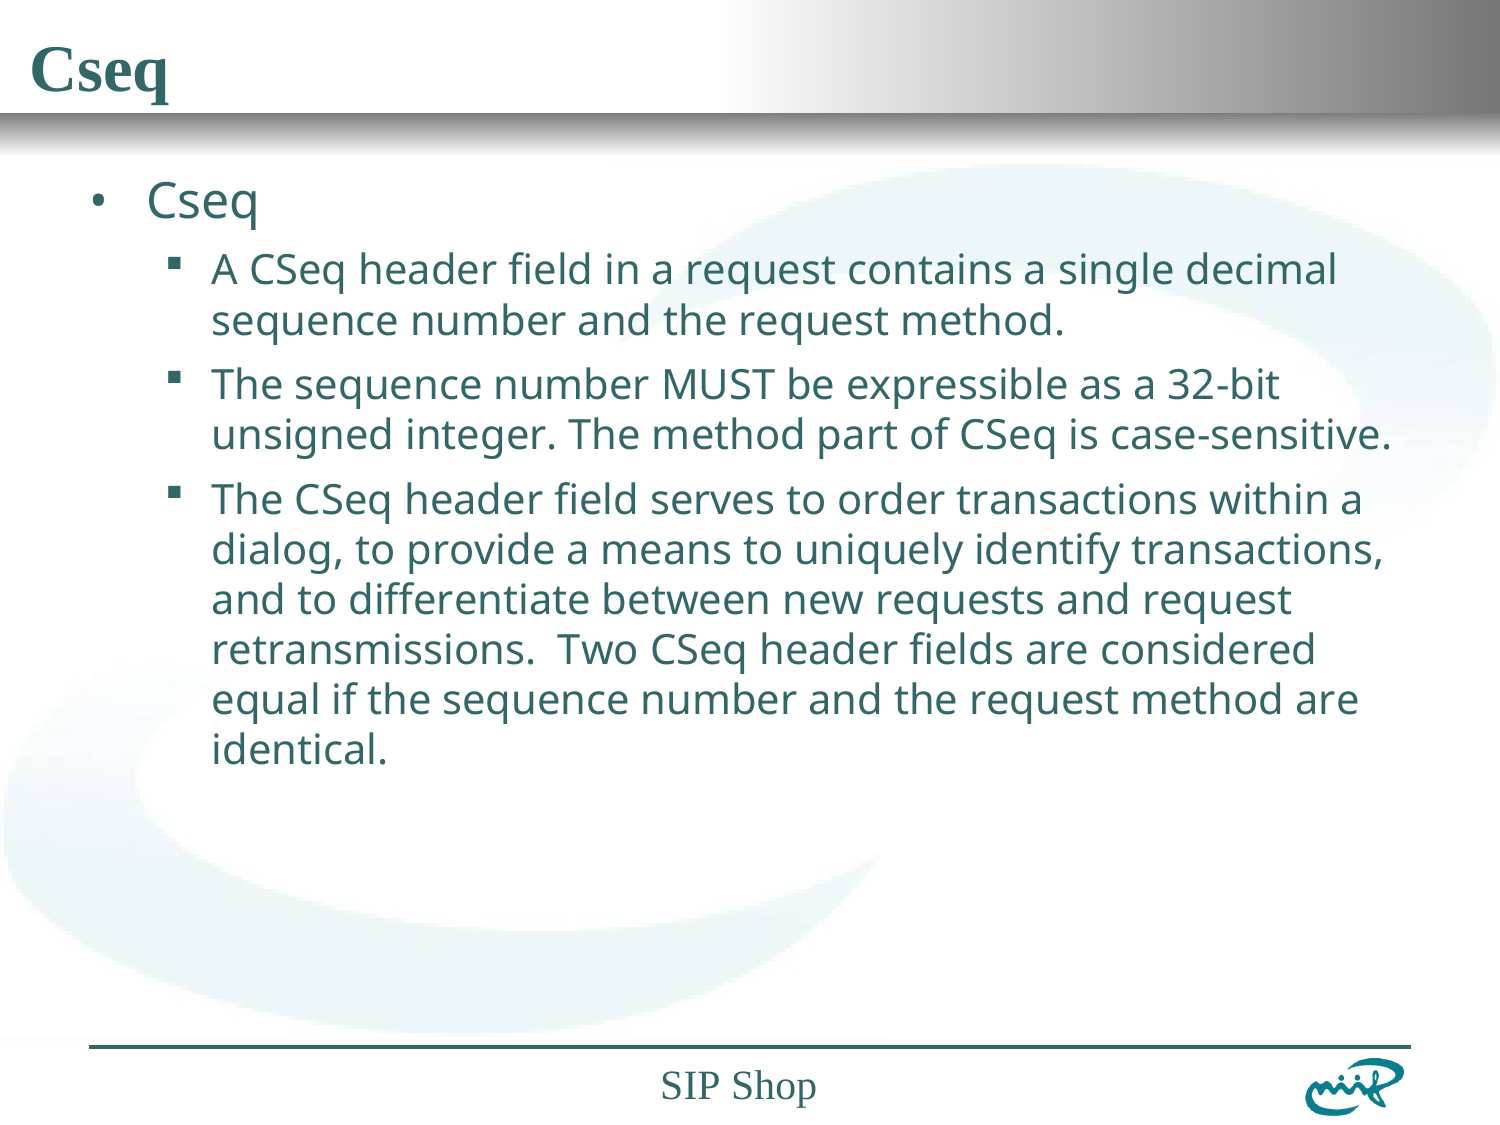

# Cseq
Cseq
A CSeq header field in a request contains a single decimal sequence number and the request method.
The sequence number MUST be expressible as a 32-bit unsigned integer. The method part of CSeq is case-sensitive.
The CSeq header field serves to order transactions within a dialog, to provide a means to uniquely identify transactions, and to differentiate between new requests and request retransmissions. Two CSeq header fields are considered equal if the sequence number and the request method are identical.